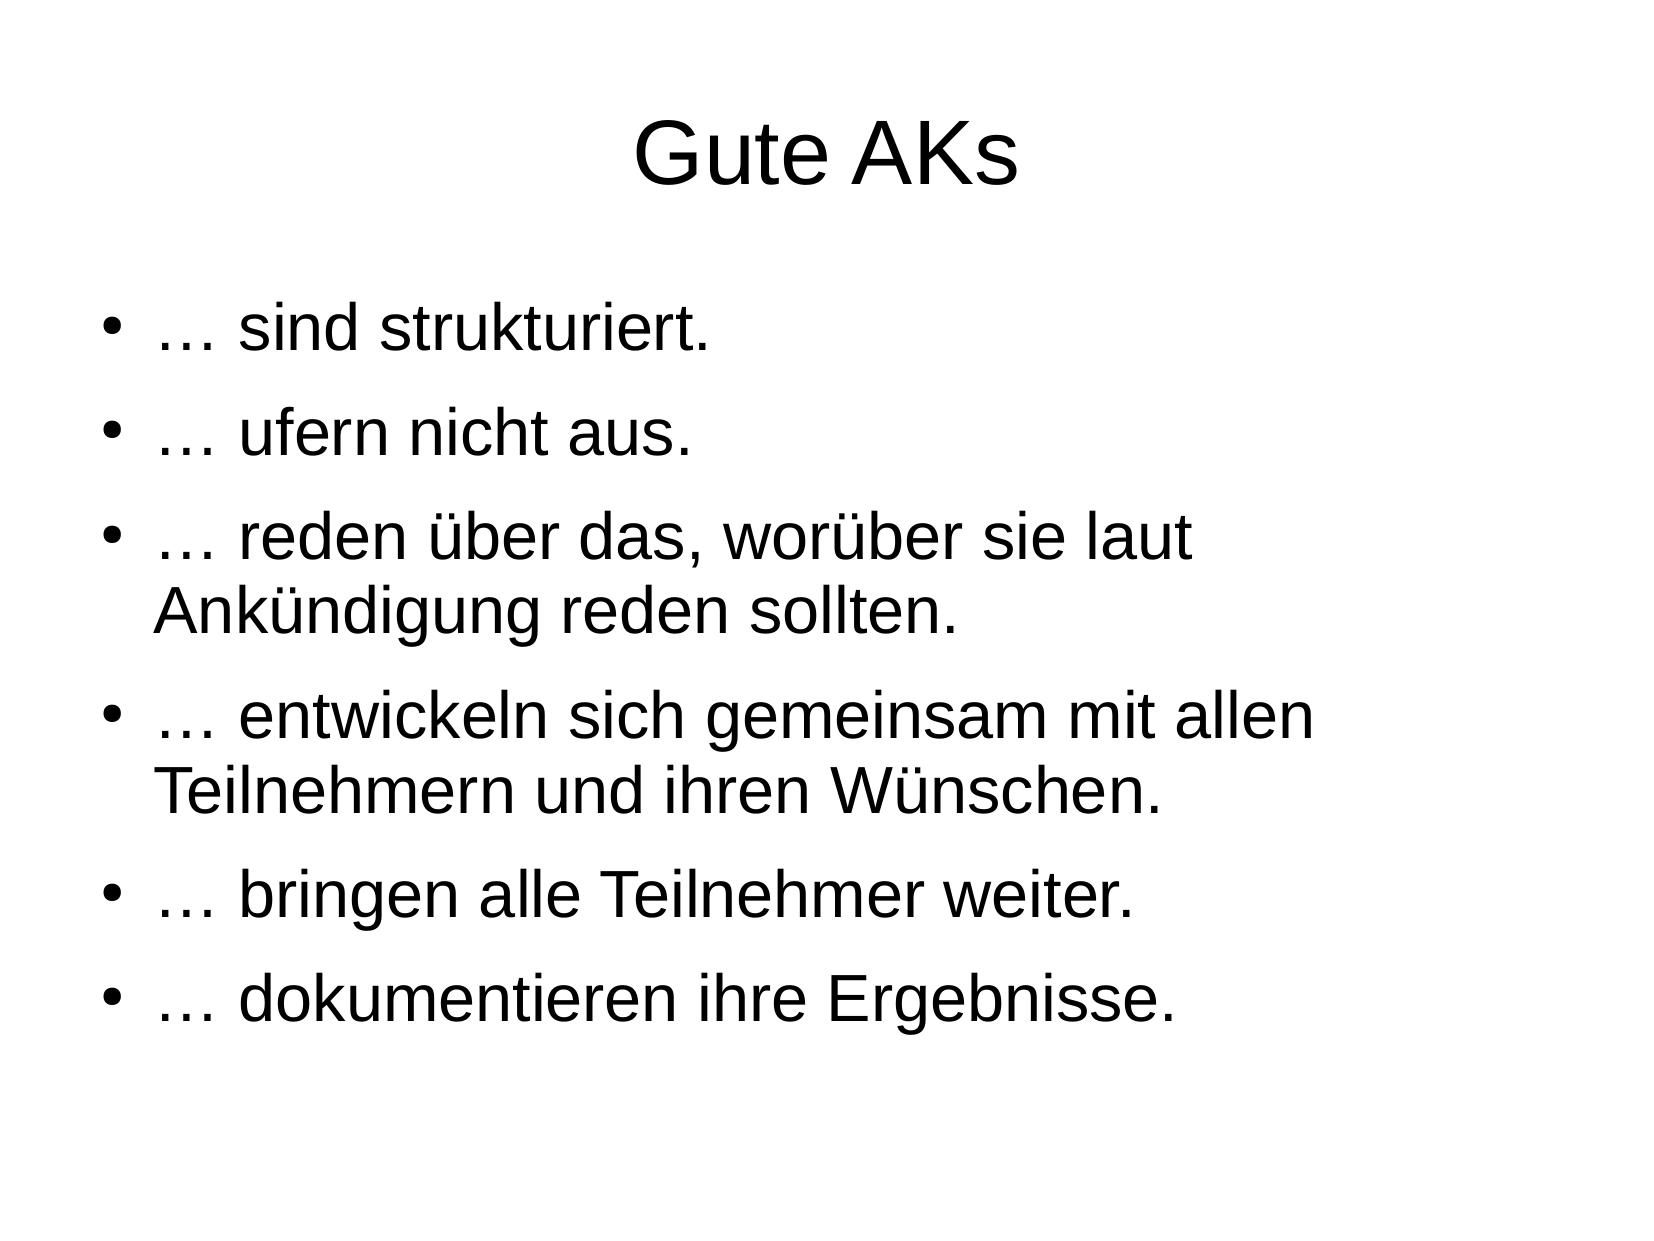

# Gute AKs
… sind strukturiert.
… ufern nicht aus.
… reden über das, worüber sie laut Ankündigung reden sollten.
… entwickeln sich gemeinsam mit allen Teilnehmern und ihren Wünschen.
… bringen alle Teilnehmer weiter.
… dokumentieren ihre Ergebnisse.